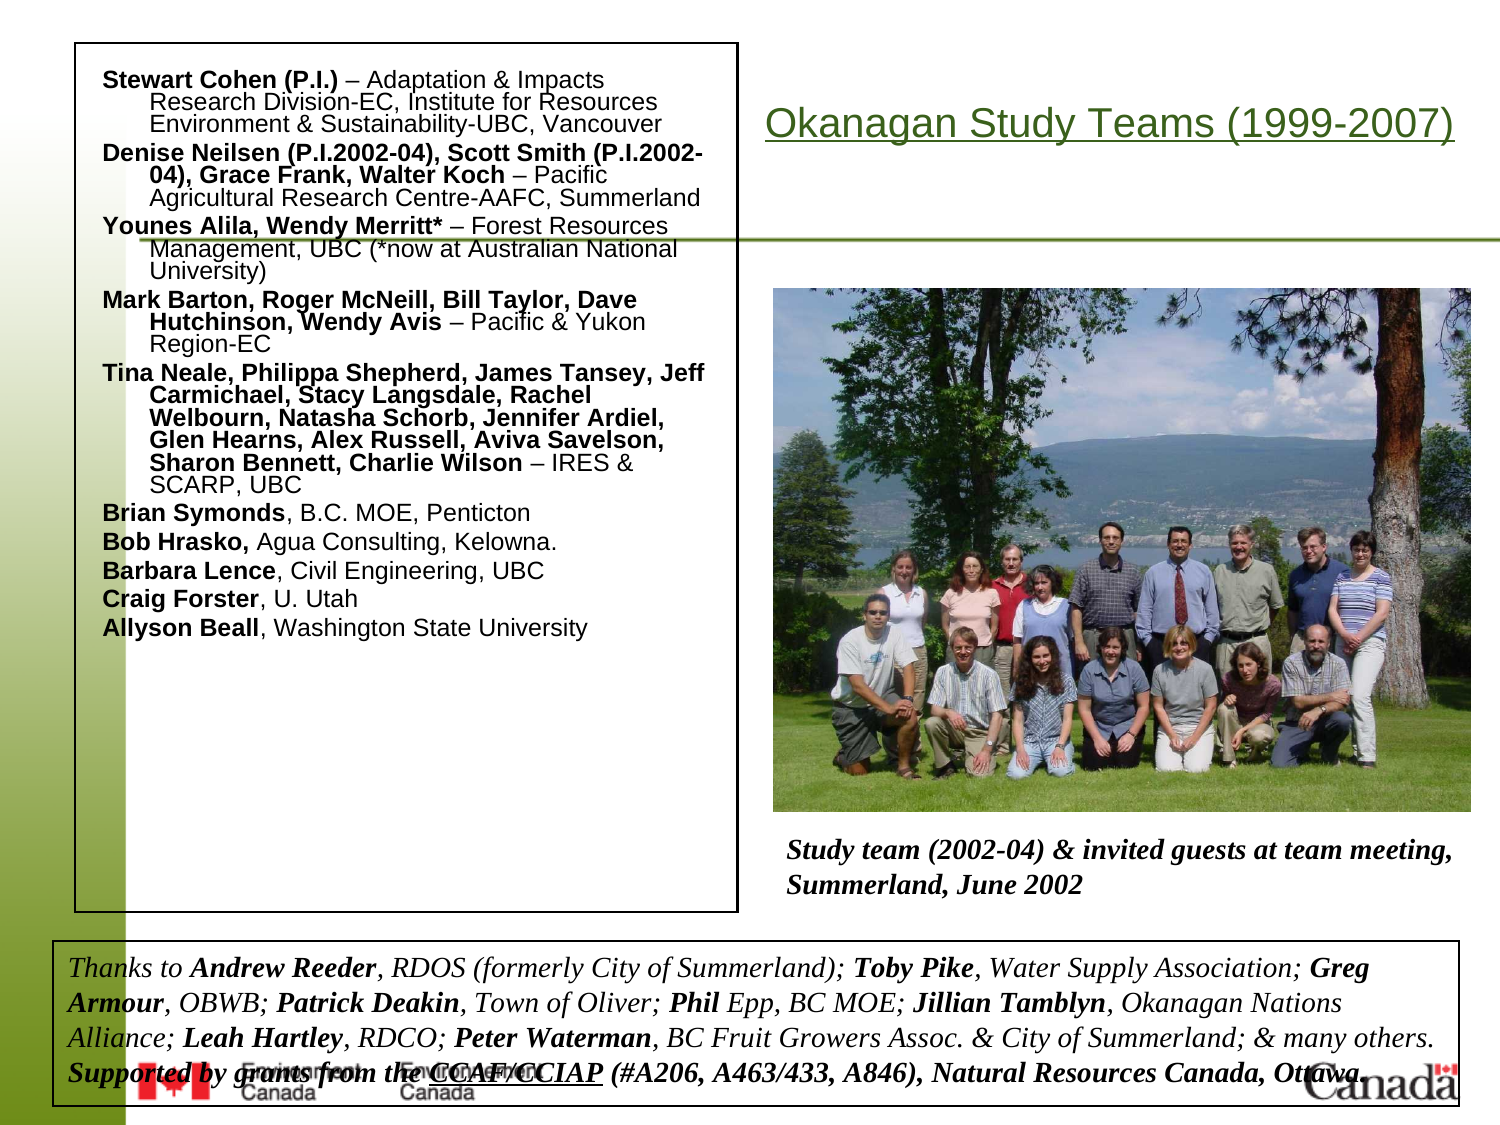

# Okanagan Study Teams (1999-2007)
Stewart Cohen (P.I.) – Adaptation & Impacts Research Division-EC, Institute for Resources Environment & Sustainability-UBC, Vancouver
Denise Neilsen (P.I.2002-04), Scott Smith (P.I.2002-04), Grace Frank, Walter Koch – Pacific Agricultural Research Centre-AAFC, Summerland
Younes Alila, Wendy Merritt* – Forest Resources Management, UBC (*now at Australian National University)
Mark Barton, Roger McNeill, Bill Taylor, Dave Hutchinson, Wendy Avis – Pacific & Yukon Region-EC
Tina Neale, Philippa Shepherd, James Tansey, Jeff Carmichael, Stacy Langsdale, Rachel Welbourn, Natasha Schorb, Jennifer Ardiel, Glen Hearns, Alex Russell, Aviva Savelson, Sharon Bennett, Charlie Wilson – IRES & SCARP, UBC
Brian Symonds, B.C. MOE, Penticton
Bob Hrasko, Agua Consulting, Kelowna.
Barbara Lence, Civil Engineering, UBC
Craig Forster, U. Utah
Allyson Beall, Washington State University
Study team (2002-04) & invited guests at team meeting,
Summerland, June 2002
Thanks to Andrew Reeder, RDOS (formerly City of Summerland); Toby Pike, Water Supply Association; Greg Armour, OBWB; Patrick Deakin, Town of Oliver; Phil Epp, BC MOE; Jillian Tamblyn, Okanagan Nations Alliance; Leah Hartley, RDCO; Peter Waterman, BC Fruit Growers Assoc. & City of Summerland; & many others.
Supported by grants from the CCAF/CCIAP (#A206, A463/433, A846), Natural Resources Canada, Ottawa.